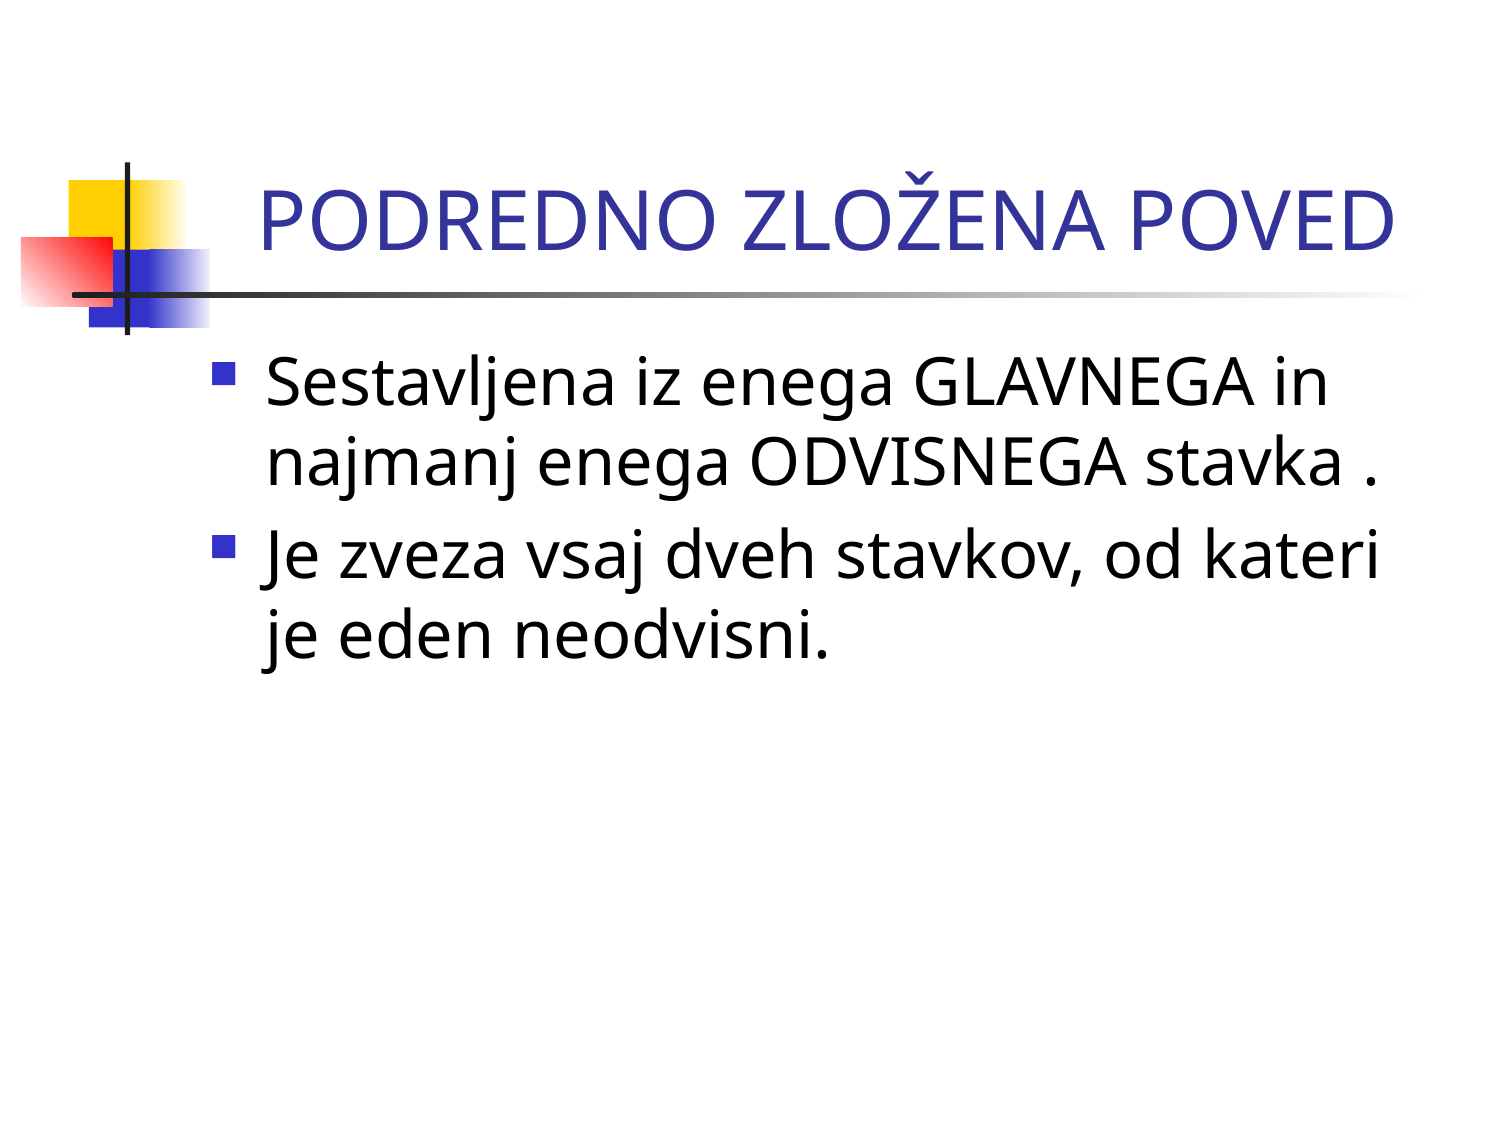

# PODREDNO ZLOŽENA POVED
Sestavljena iz enega GLAVNEGA in najmanj enega ODVISNEGA stavka .
Je zveza vsaj dveh stavkov, od kateri je eden neodvisni.